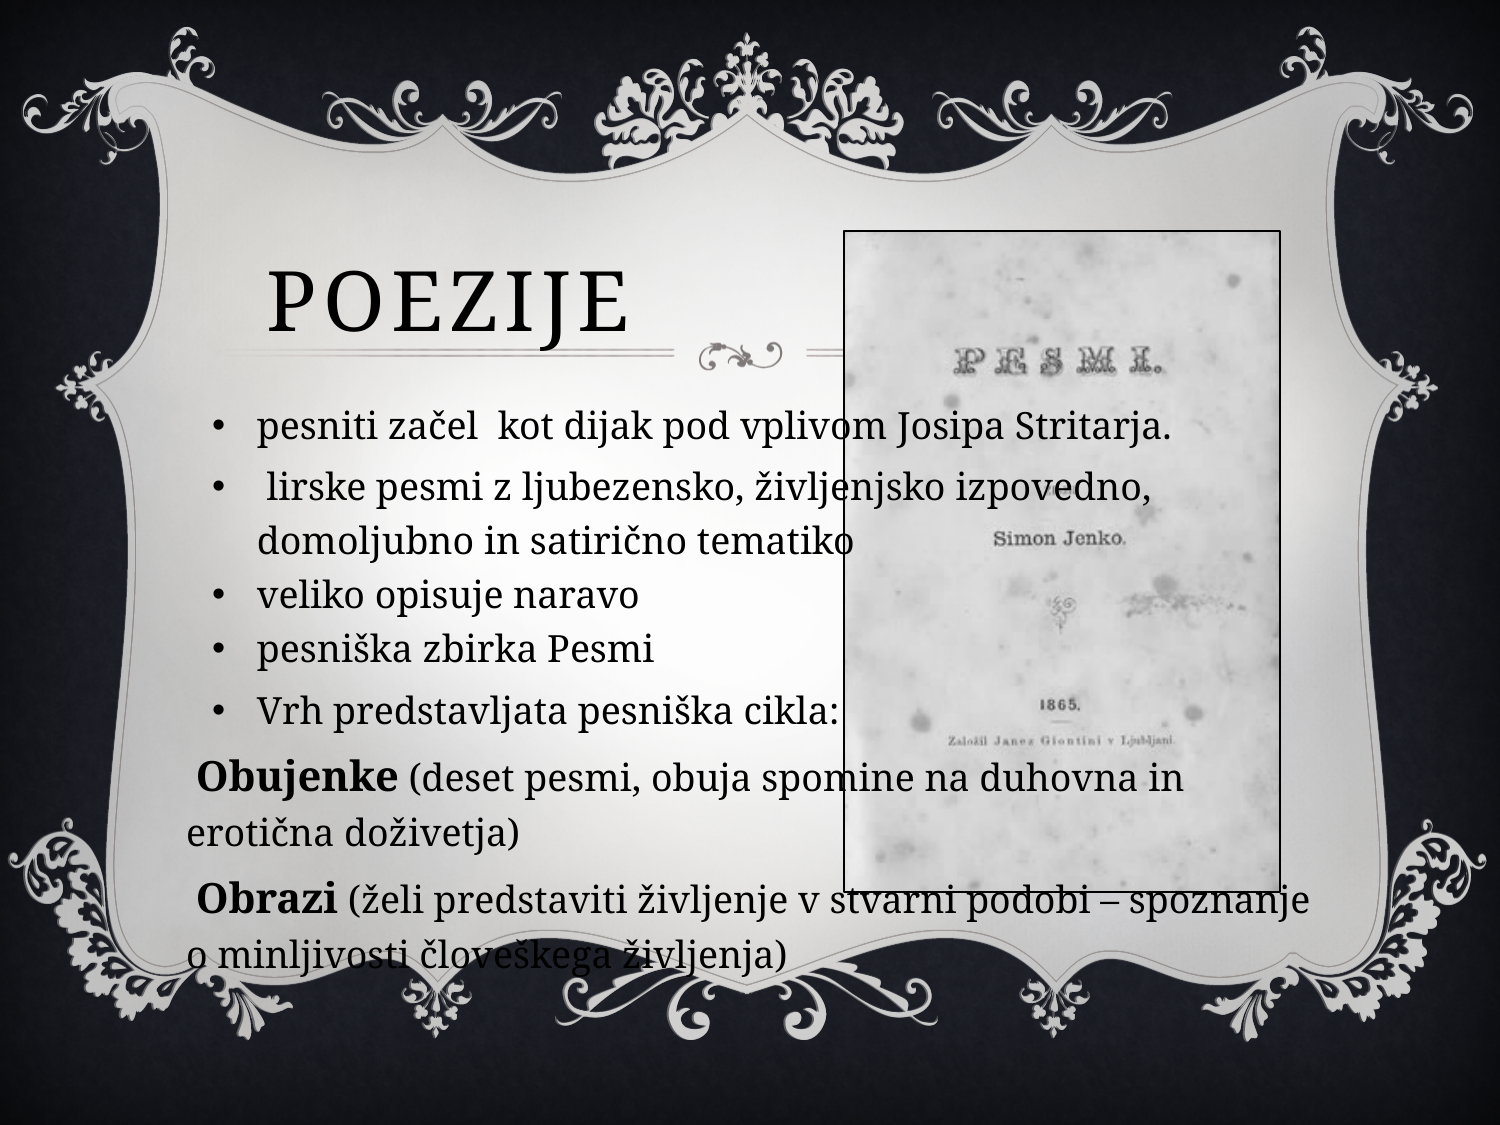

# poezije
pesniti začel kot dijak pod vplivom Josipa Stritarja.
 lirske pesmi z ljubezensko, življenjsko izpovedno, domoljubno in satirično tematiko
veliko opisuje naravo
pesniška zbirka Pesmi
Vrh predstavljata pesniška cikla:
 Obujenke (deset pesmi, obuja spomine na duhovna in erotična doživetja)
 Obrazi (želi predstaviti življenje v stvarni podobi – spoznanje o minljivosti človeškega življenja)